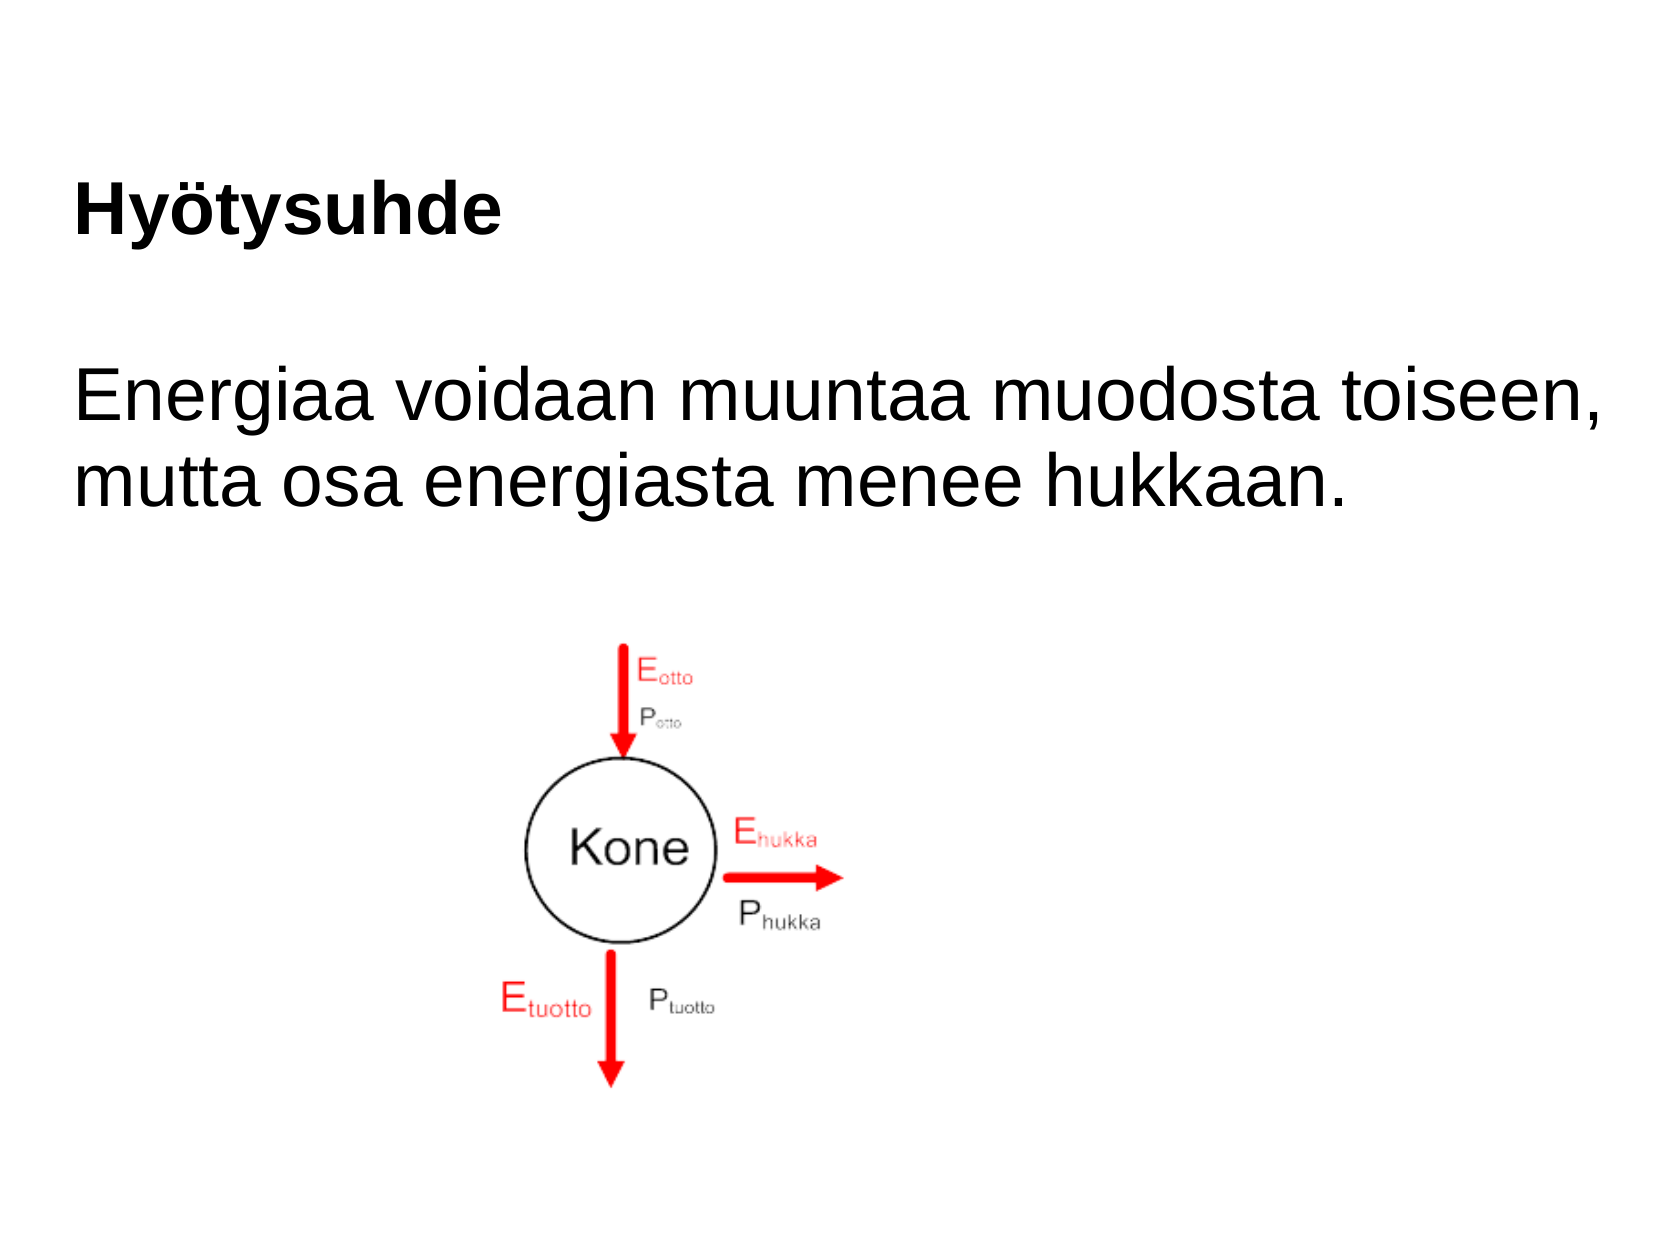

Hyötysuhde
Energiaa voidaan muuntaa muodosta toiseen,
mutta osa energiasta menee hukkaan.